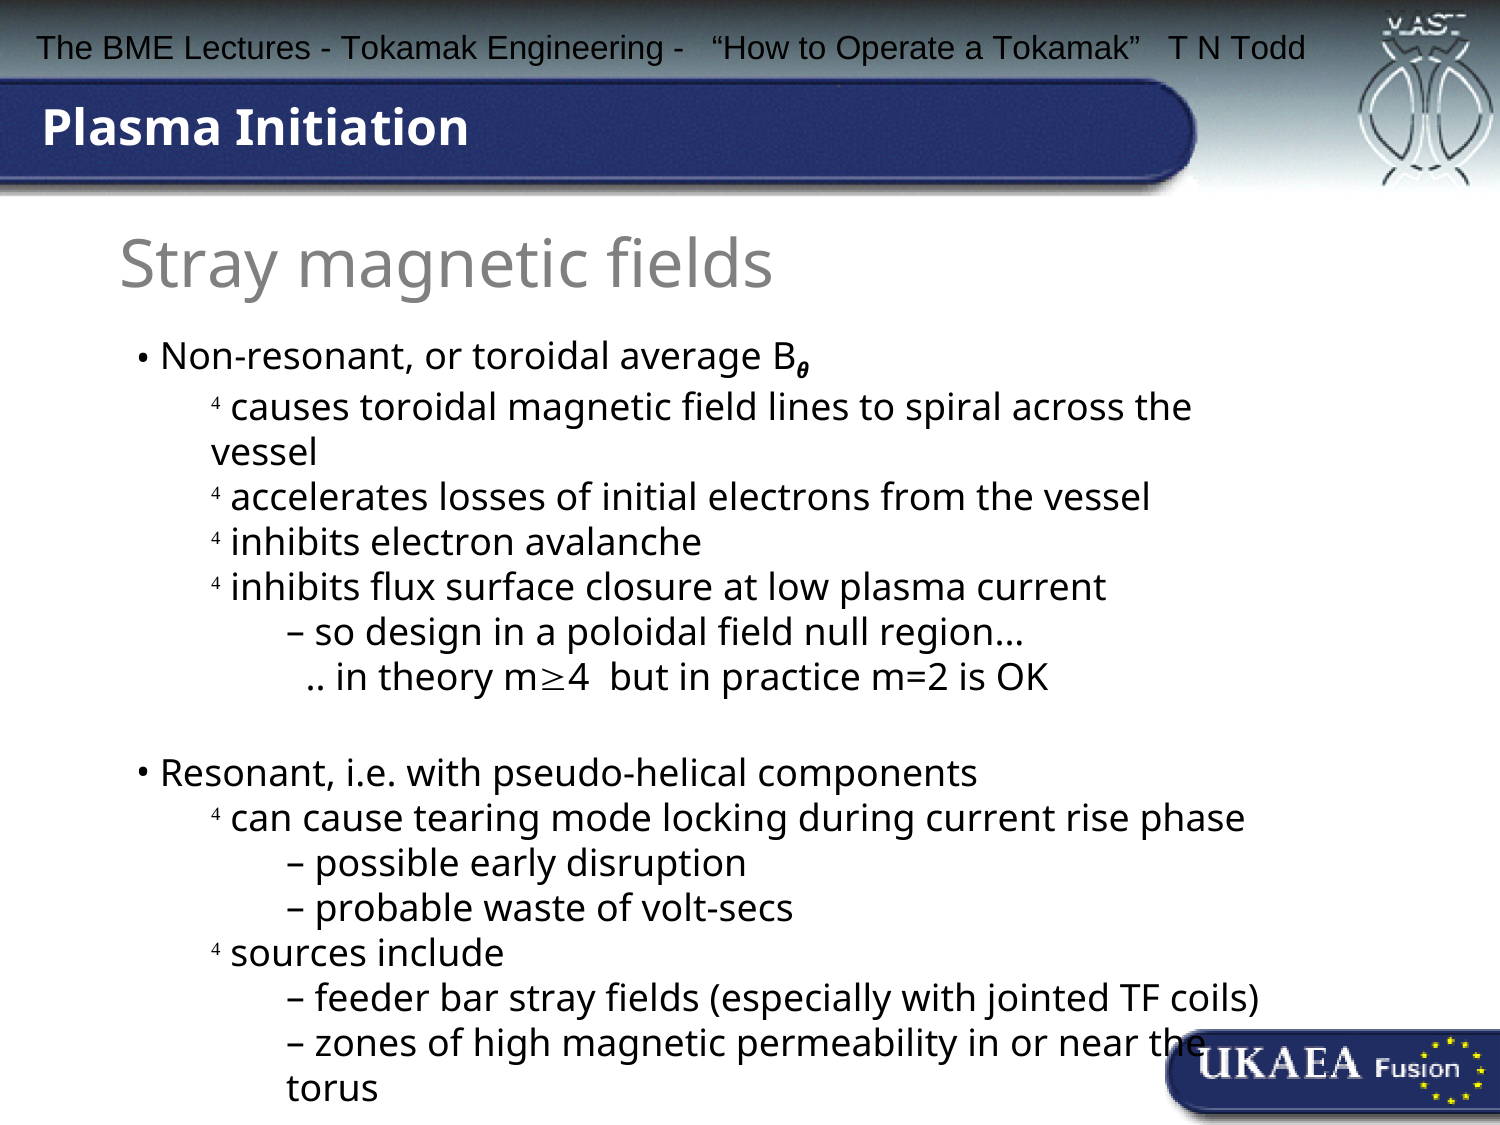

Plasma Initiation
The BME Lectures - Tokamak Engineering - “How to Operate a Tokamak” T N Todd
Stray magnetic fields
 Non-resonant, or toroidal average Bθ
 causes toroidal magnetic field lines to spiral across the vessel
 accelerates losses of initial electrons from the vessel
 inhibits electron avalanche
 inhibits flux surface closure at low plasma current
 so design in a poloidal field null region...
 .. in theory m4 but in practice m=2 is OK
 Resonant, i.e. with pseudo-helical components
 can cause tearing mode locking during current rise phase
 possible early disruption
 probable waste of volt-secs
 sources include
 feeder bar stray fields (especially with jointed TF coils)
 zones of high magnetic permeability in or near the torus